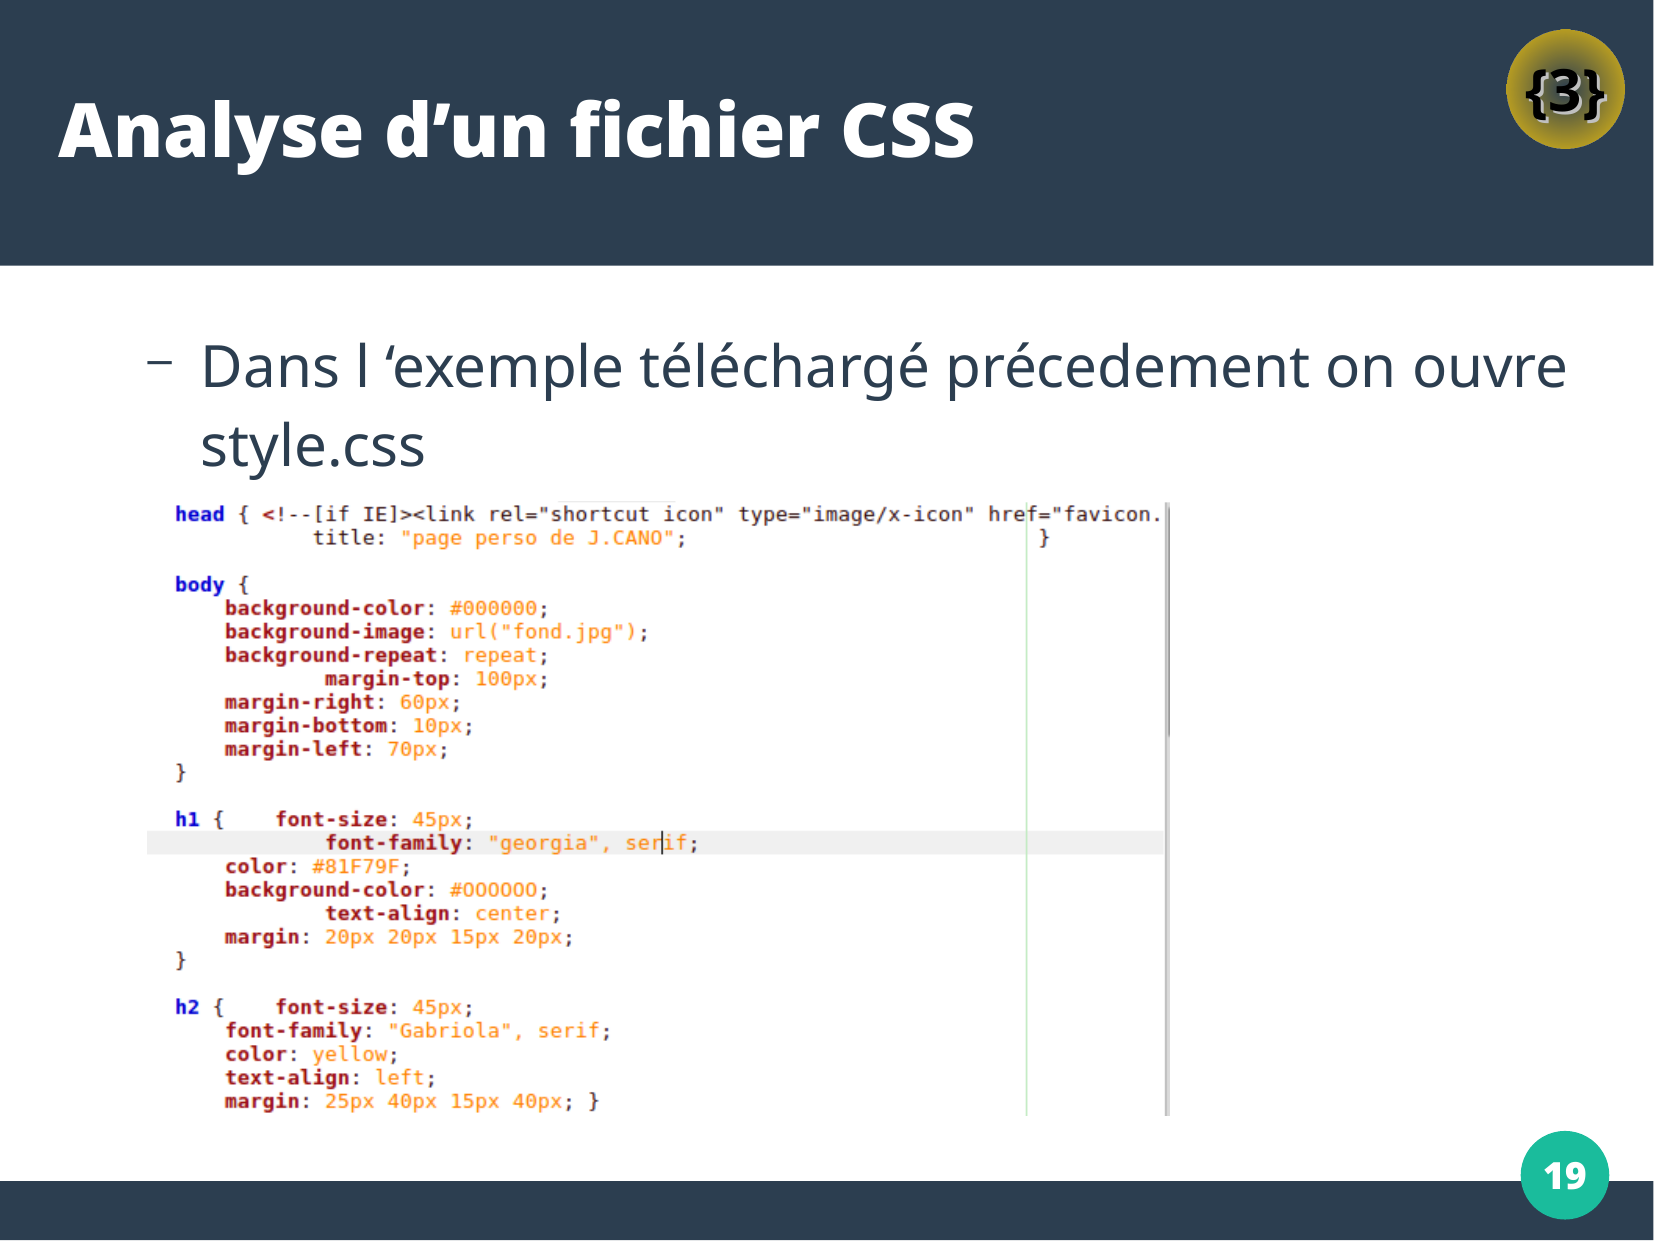

{3}
# Analyse d’un fichier CSS
Dans l ‘exemple téléchargé précedement on ouvre style.css
19